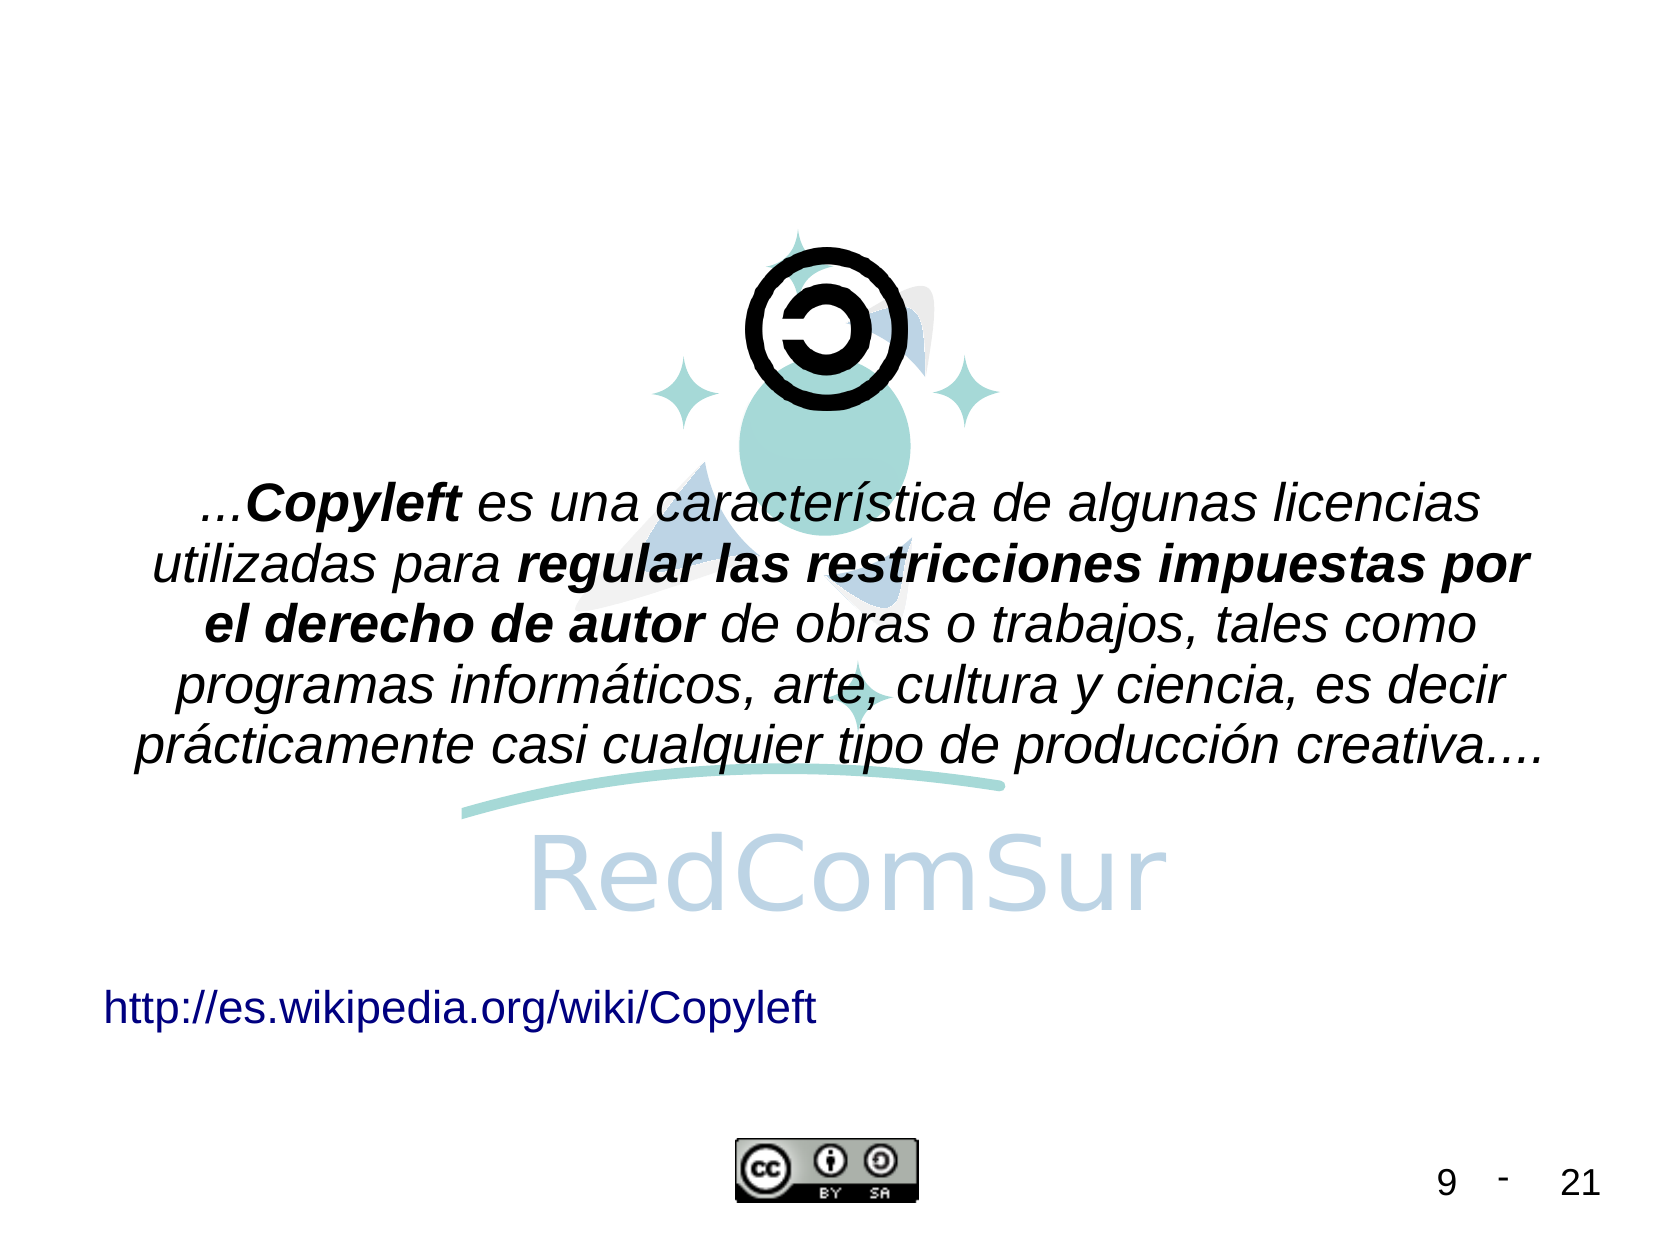

...Copyleft es una característica de algunas licencias utilizadas para regular las restricciones impuestas por el derecho de autor de obras o trabajos, tales como programas informáticos, arte, cultura y ciencia, es decir prácticamente casi cualquier tipo de producción creativa....
http://es.wikipedia.org/wiki/Copyleft
-
21